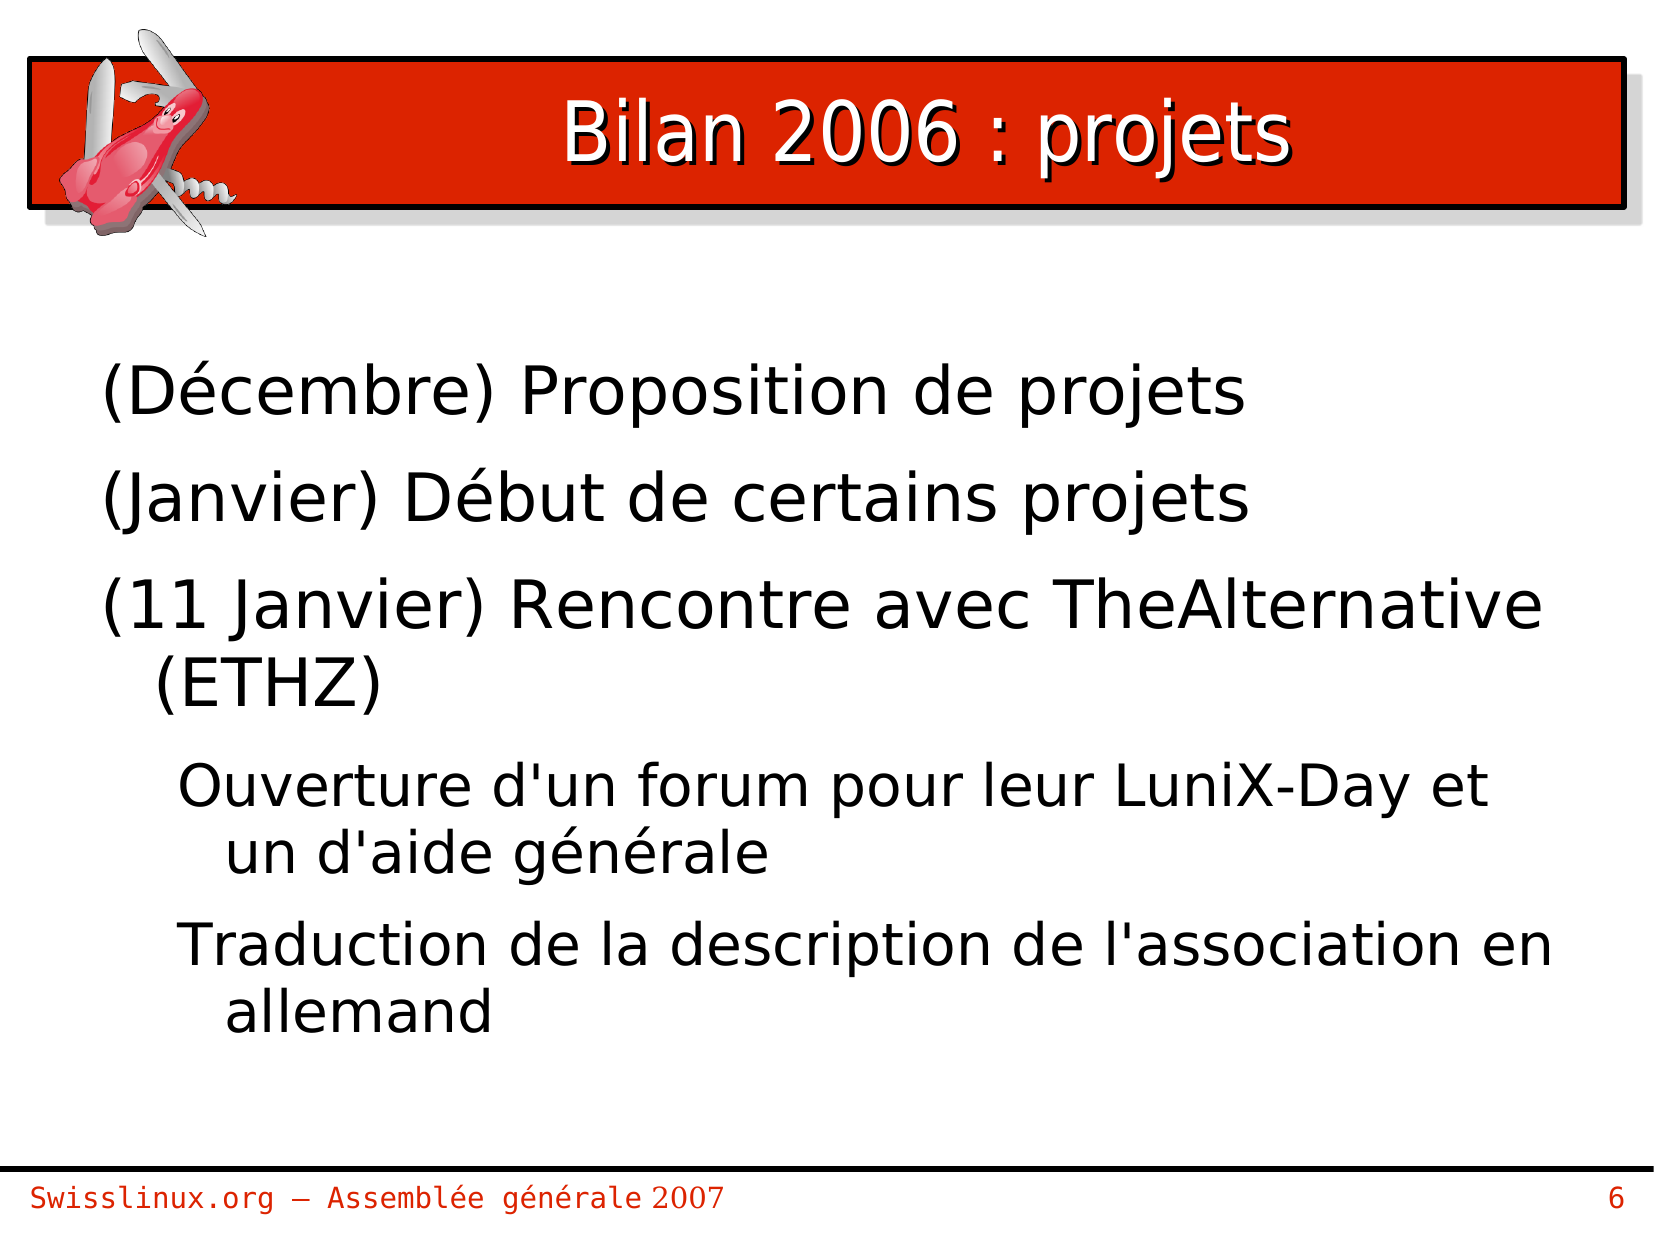

# Bilan 2006 : projets
(Décembre) Proposition de projets
(Janvier) Début de certains projets
(11 Janvier) Rencontre avec TheAlternative (ETHZ)
Ouverture d'un forum pour leur LuniX-Day et un d'aide générale
Traduction de la description de l'association en allemand
26 Janvier 2007
6